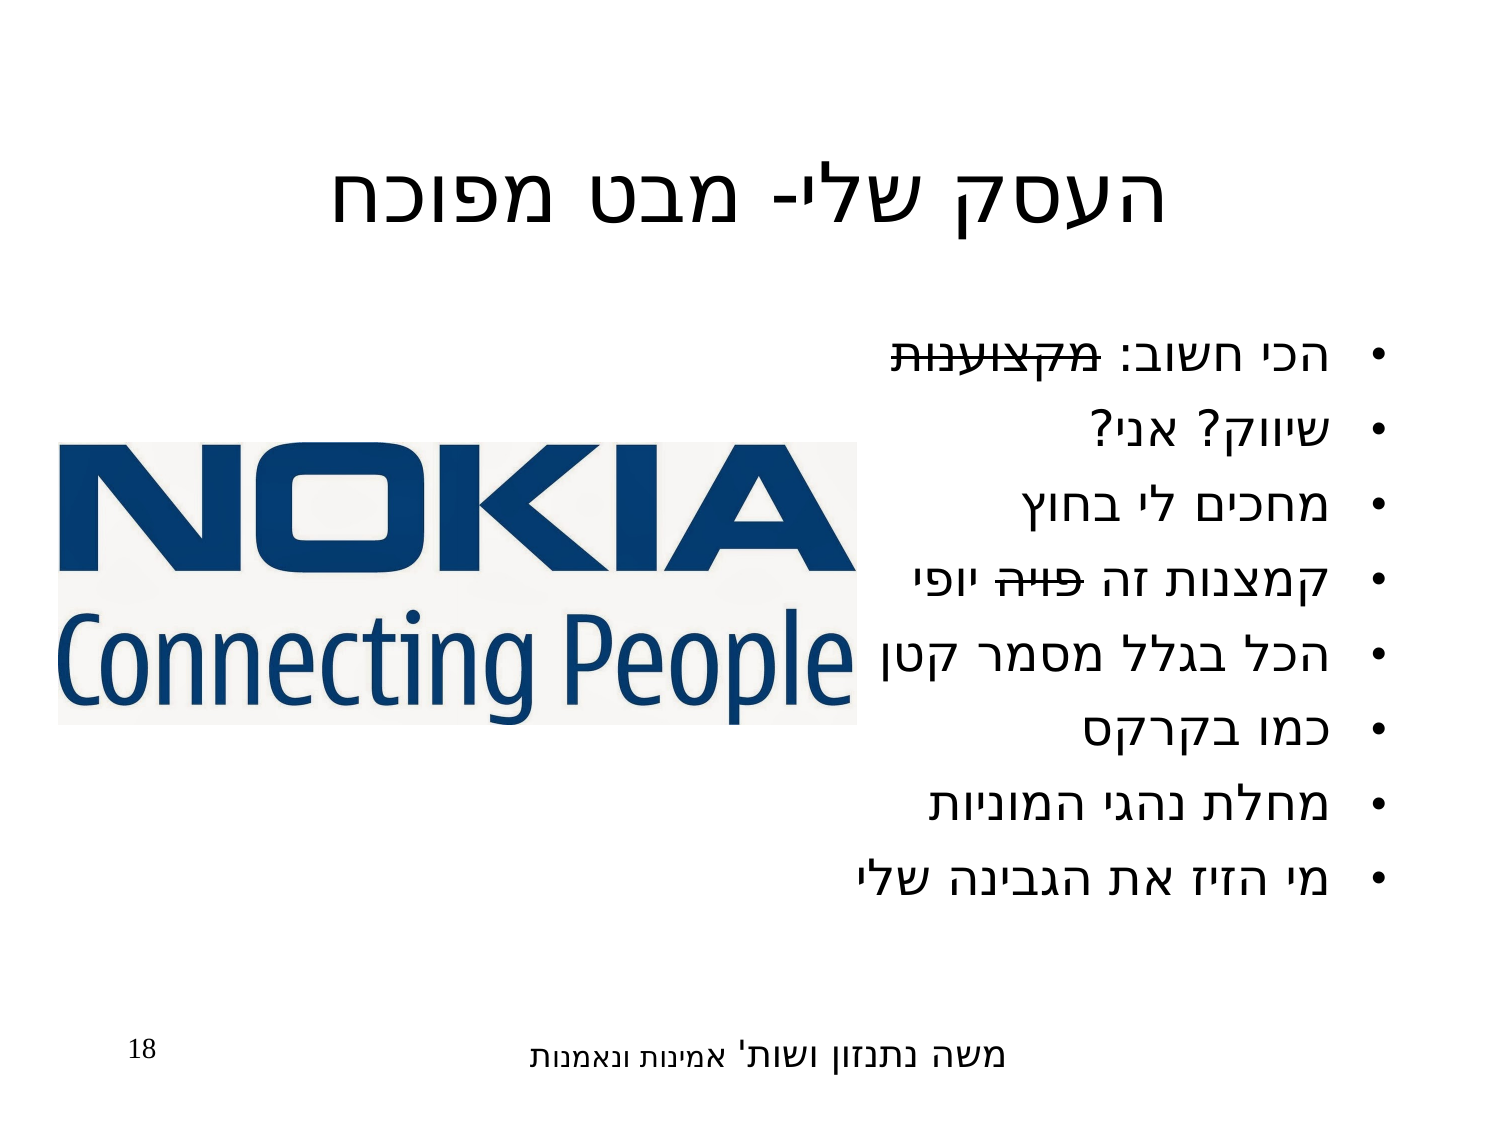

# העסק שלי- מבט מפוכח
הכי חשוב: מקצוענות
שיווק? אני?
מחכים לי בחוץ
קמצנות זה פויה יופי
הכל בגלל מסמר קטן
כמו בקרקס
מחלת נהגי המוניות
מי הזיז את הגבינה שלי
18
משה נתנזון ושות'- אמינות ונאמנות